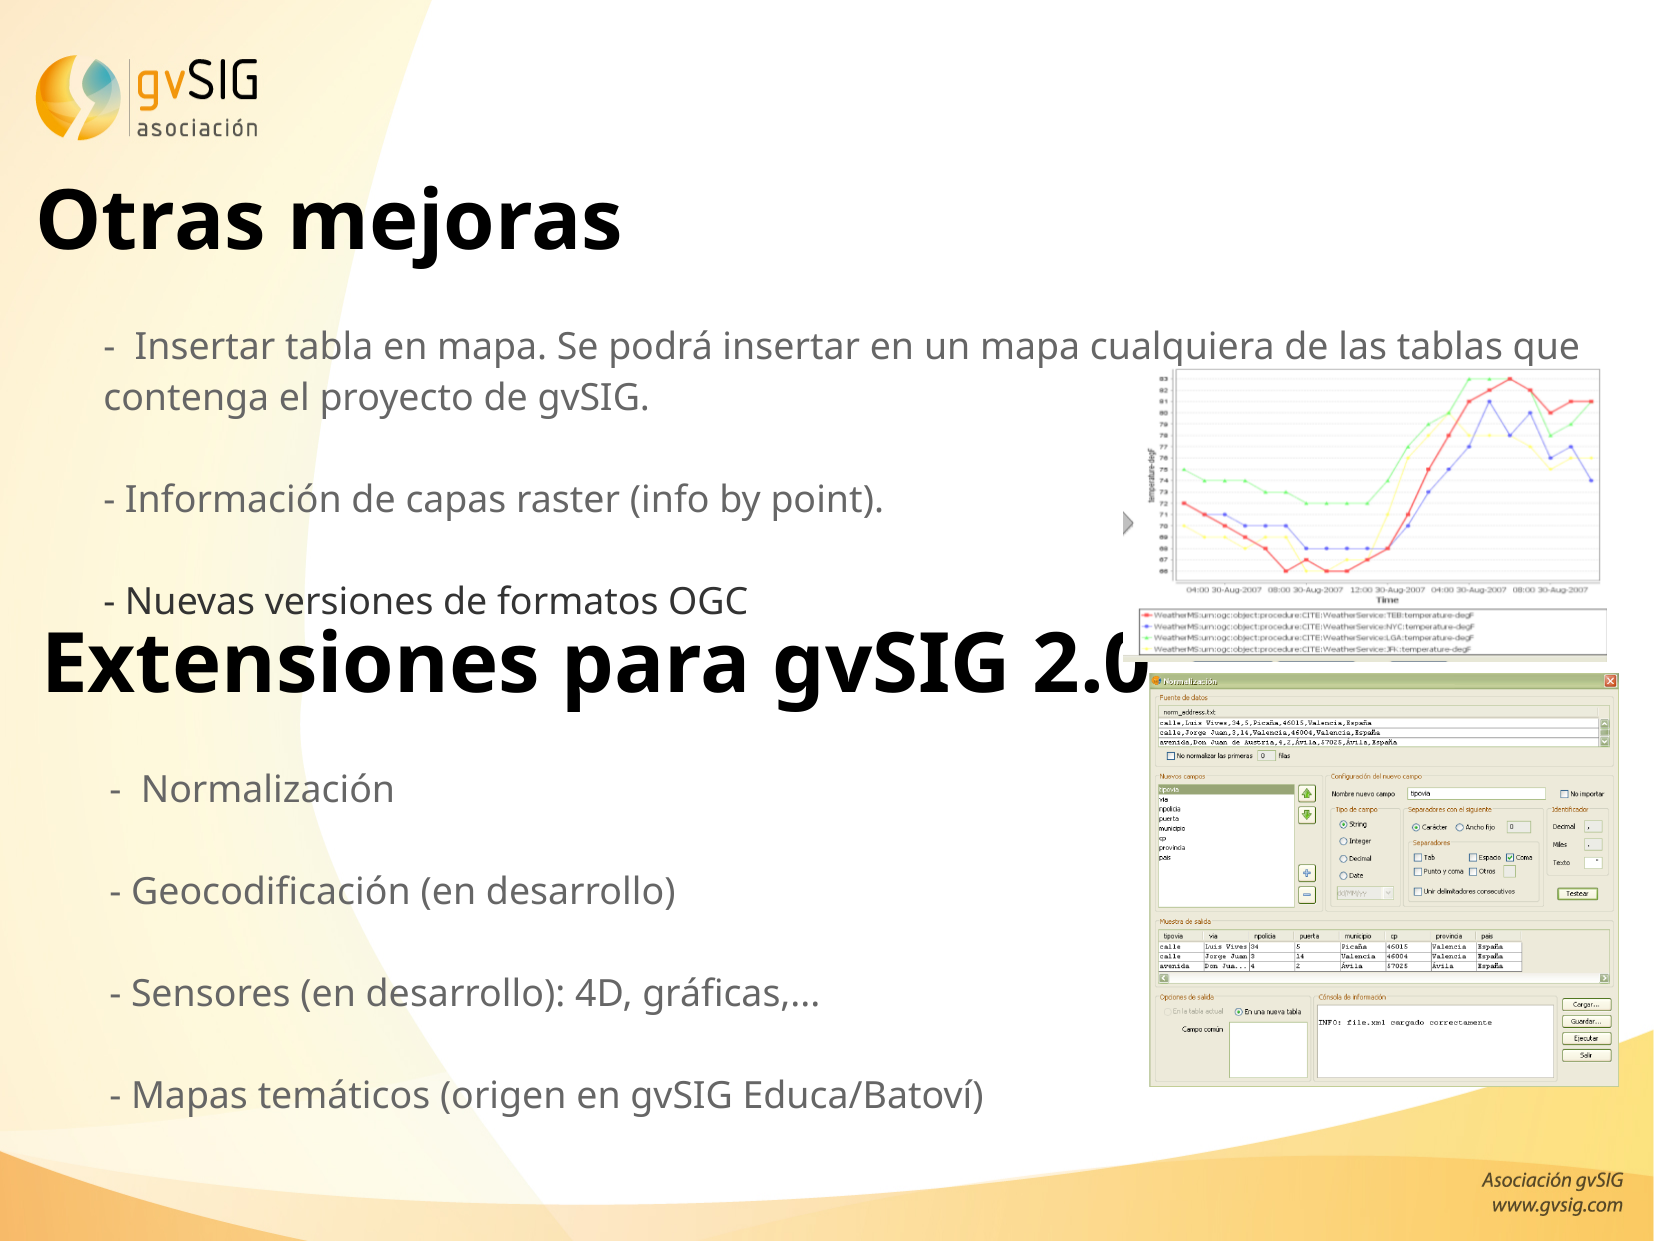

# Otras mejoras
- Insertar tabla en mapa. Se podrá insertar en un mapa cualquiera de las tablas que contenga el proyecto de gvSIG.
- Información de capas raster (info by point).
- Nuevas versiones de formatos OGC
Extensiones para gvSIG 2.0
- Normalización
- Geocodificación (en desarrollo)
- Sensores (en desarrollo): 4D, gráficas,...
- Mapas temáticos (origen en gvSIG Educa/Batoví)